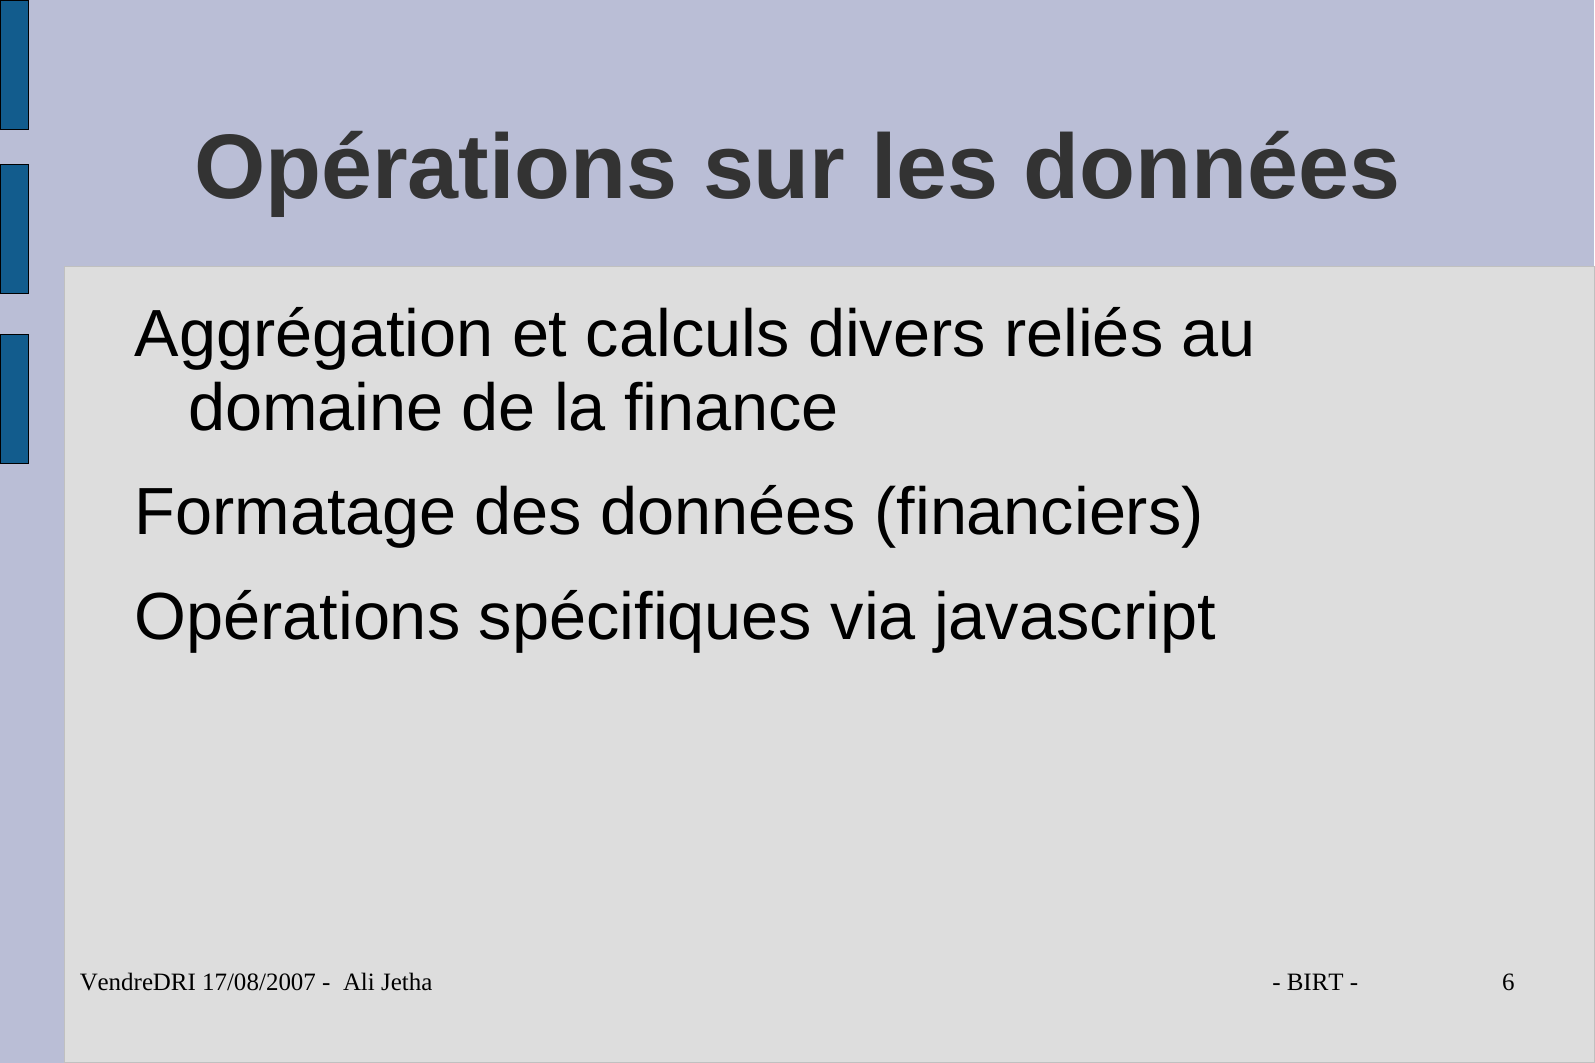

# Opérations sur les données
Aggrégation et calculs divers reliés au domaine de la finance
Formatage des données (financiers)
Opérations spécifiques via javascript
VendreDRI 17/08/2007 - Ali Jetha
- BIRT -
6